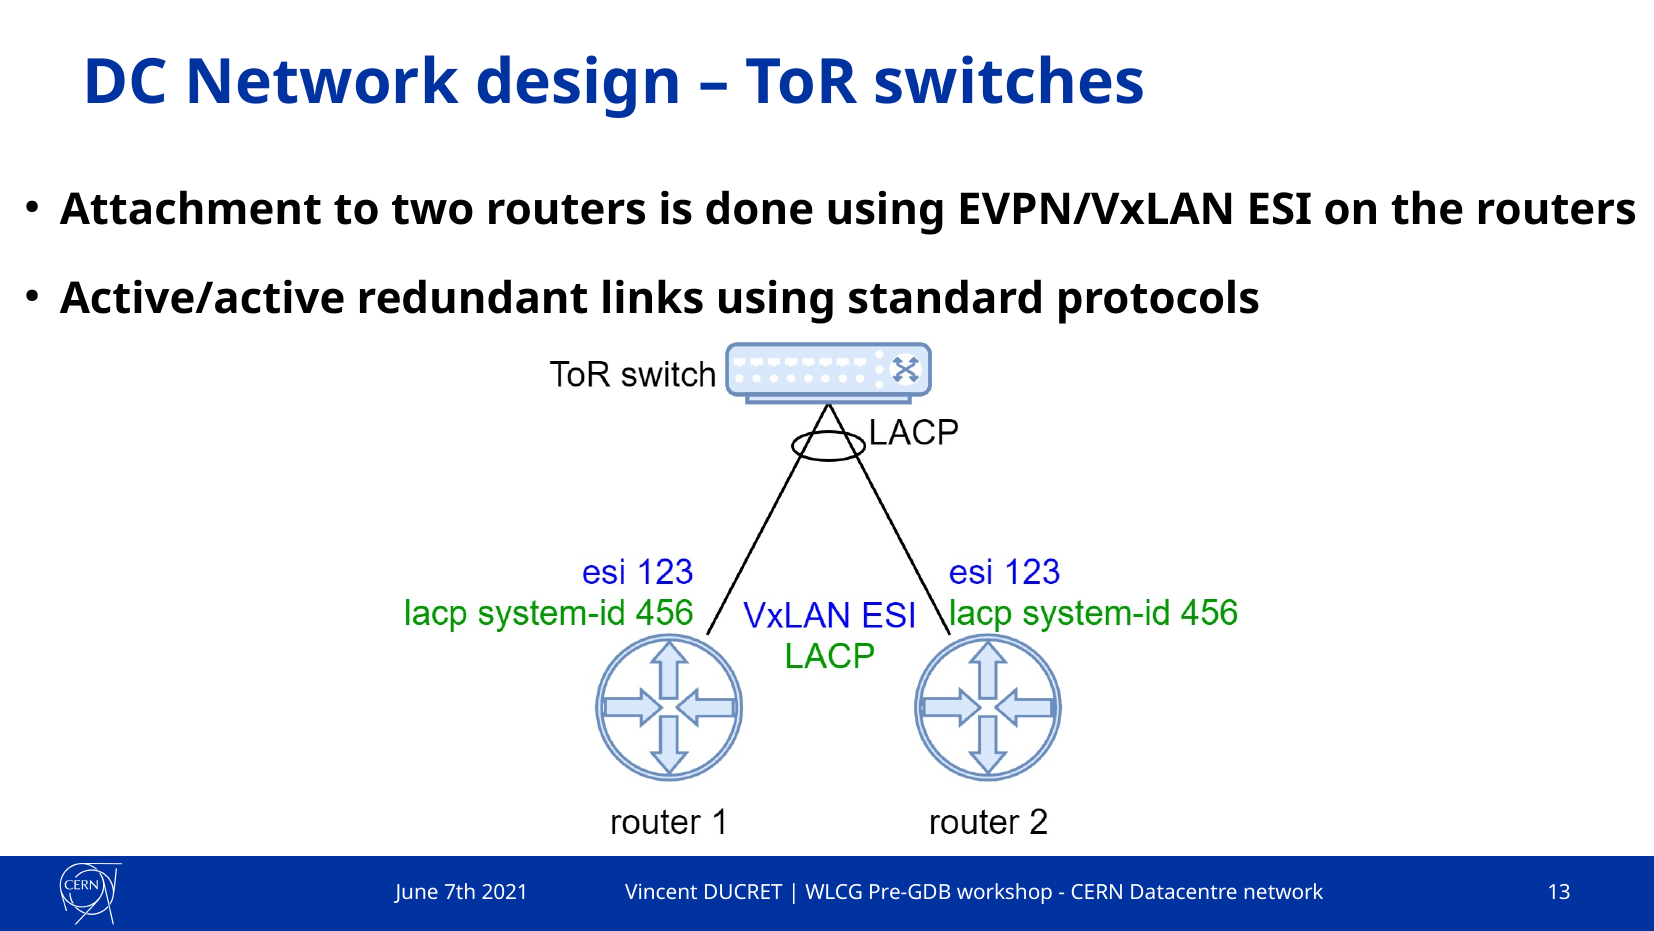

# DC Network design – ToR switches
Attachment to two routers is done using EVPN/VxLAN ESI on the routers
Active/active redundant links using standard protocols
June 7th 2021
Vincent DUCRET | WLCG Pre-GDB workshop - CERN Datacentre network
13